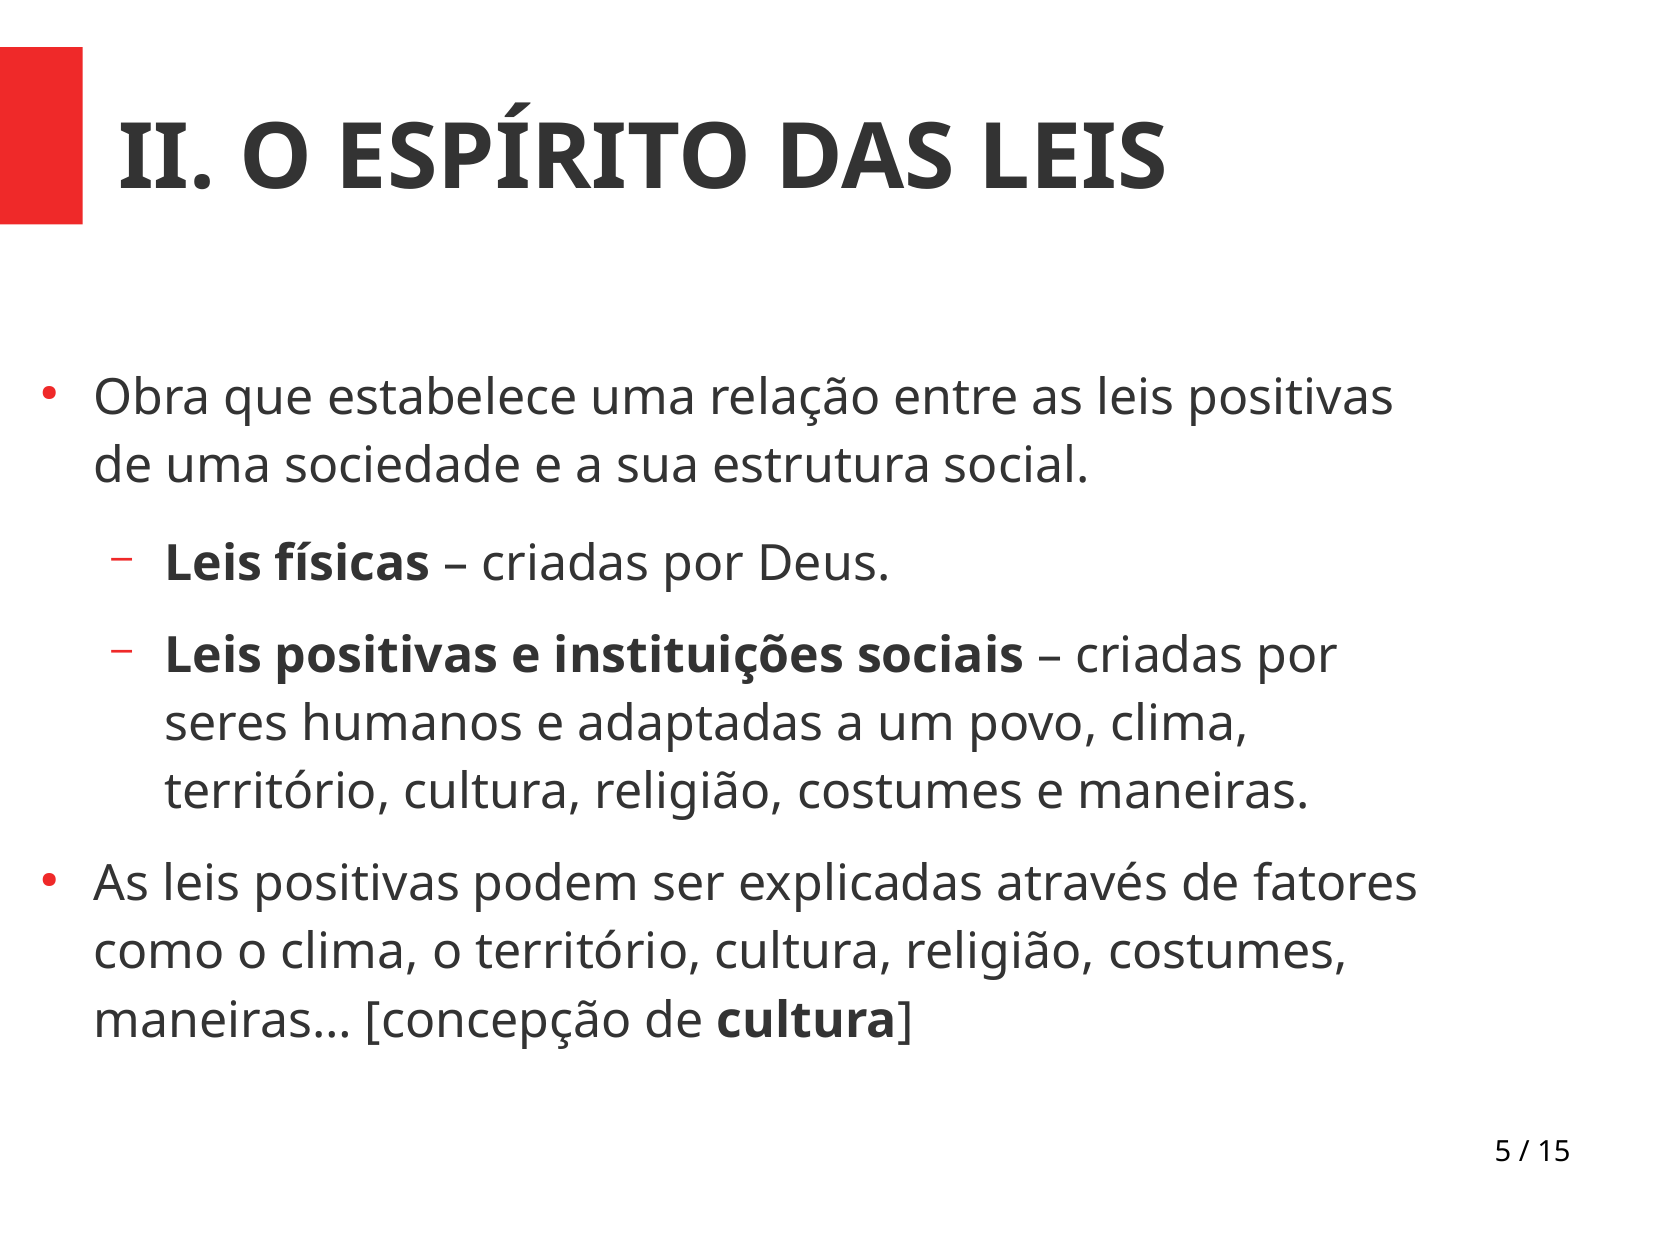

# II. O ESPÍRITO DAS LEIS
Obra que estabelece uma relação entre as leis positivas de uma sociedade e a sua estrutura social.
Leis físicas – criadas por Deus.
Leis positivas e instituições sociais – criadas por seres humanos e adaptadas a um povo, clima, território, cultura, religião, costumes e maneiras.
As leis positivas podem ser explicadas através de fatores como o clima, o território, cultura, religião, costumes, maneiras… [concepção de cultura]
5